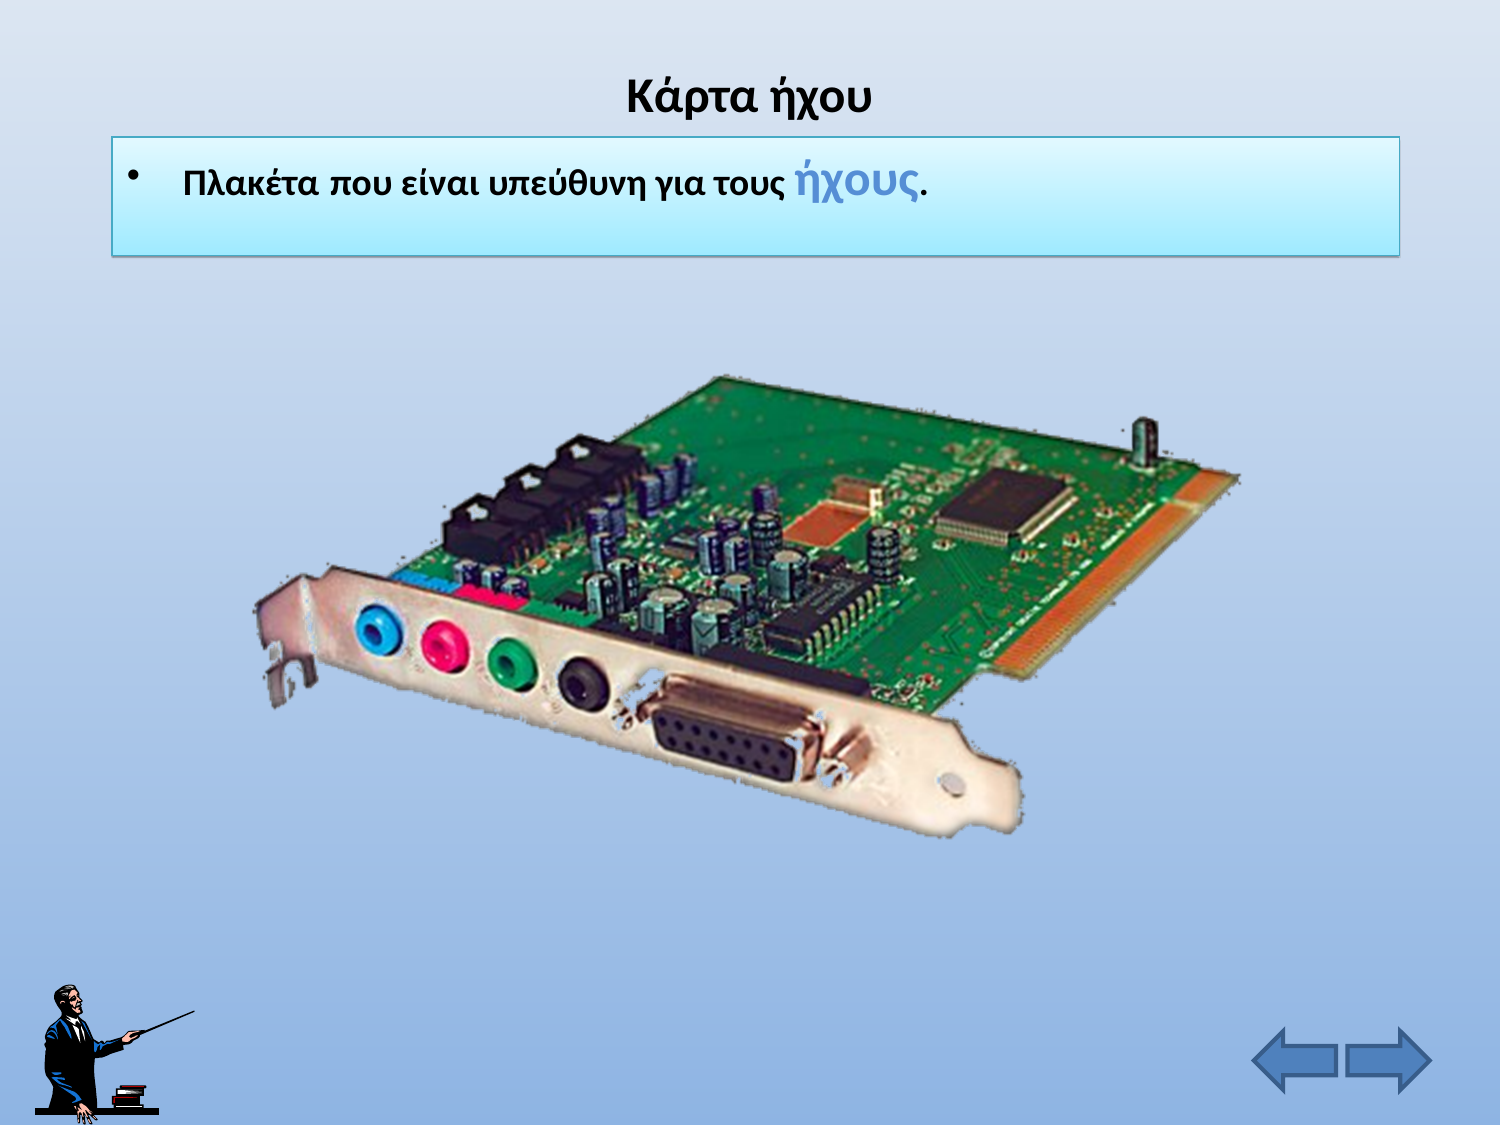

# Κάρτα ήχου
Πλακέτα που είναι υπεύθυνη για τους ήχους.